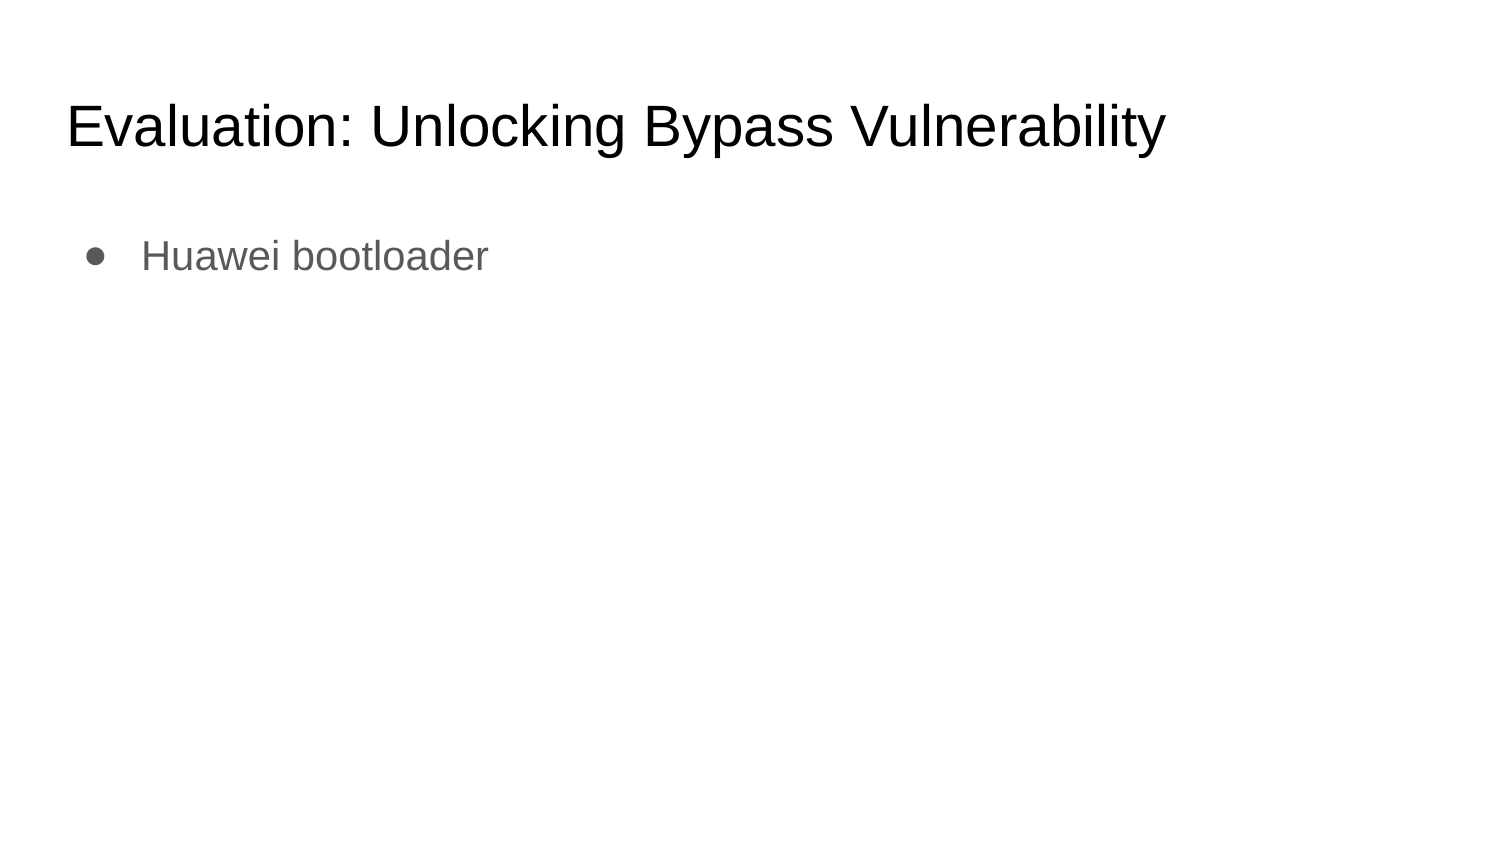

# Evaluation: Unlocking Bypass Vulnerability
Huawei bootloader